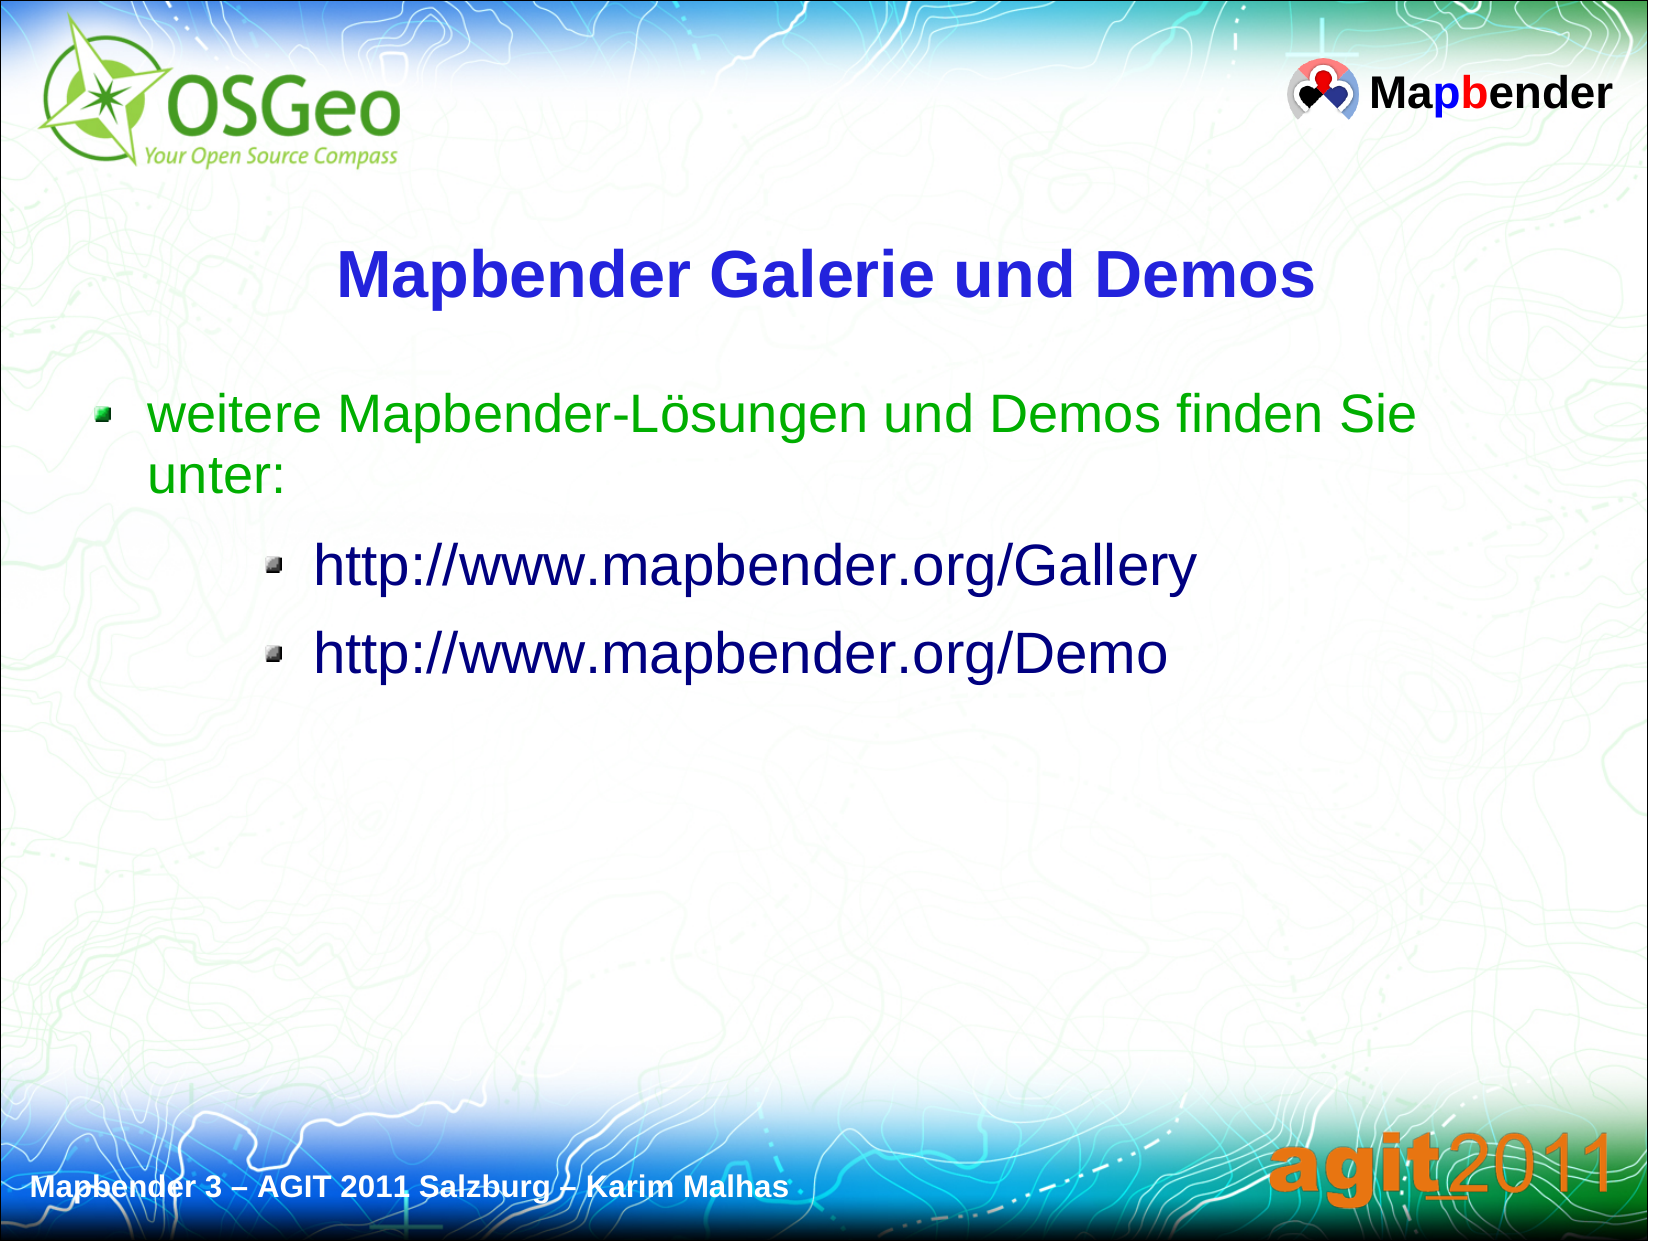

# Mapbender Galerie und Demos
weitere Mapbender-Lösungen und Demos finden Sie unter:
http://www.mapbender.org/Gallery
http://www.mapbender.org/Demo